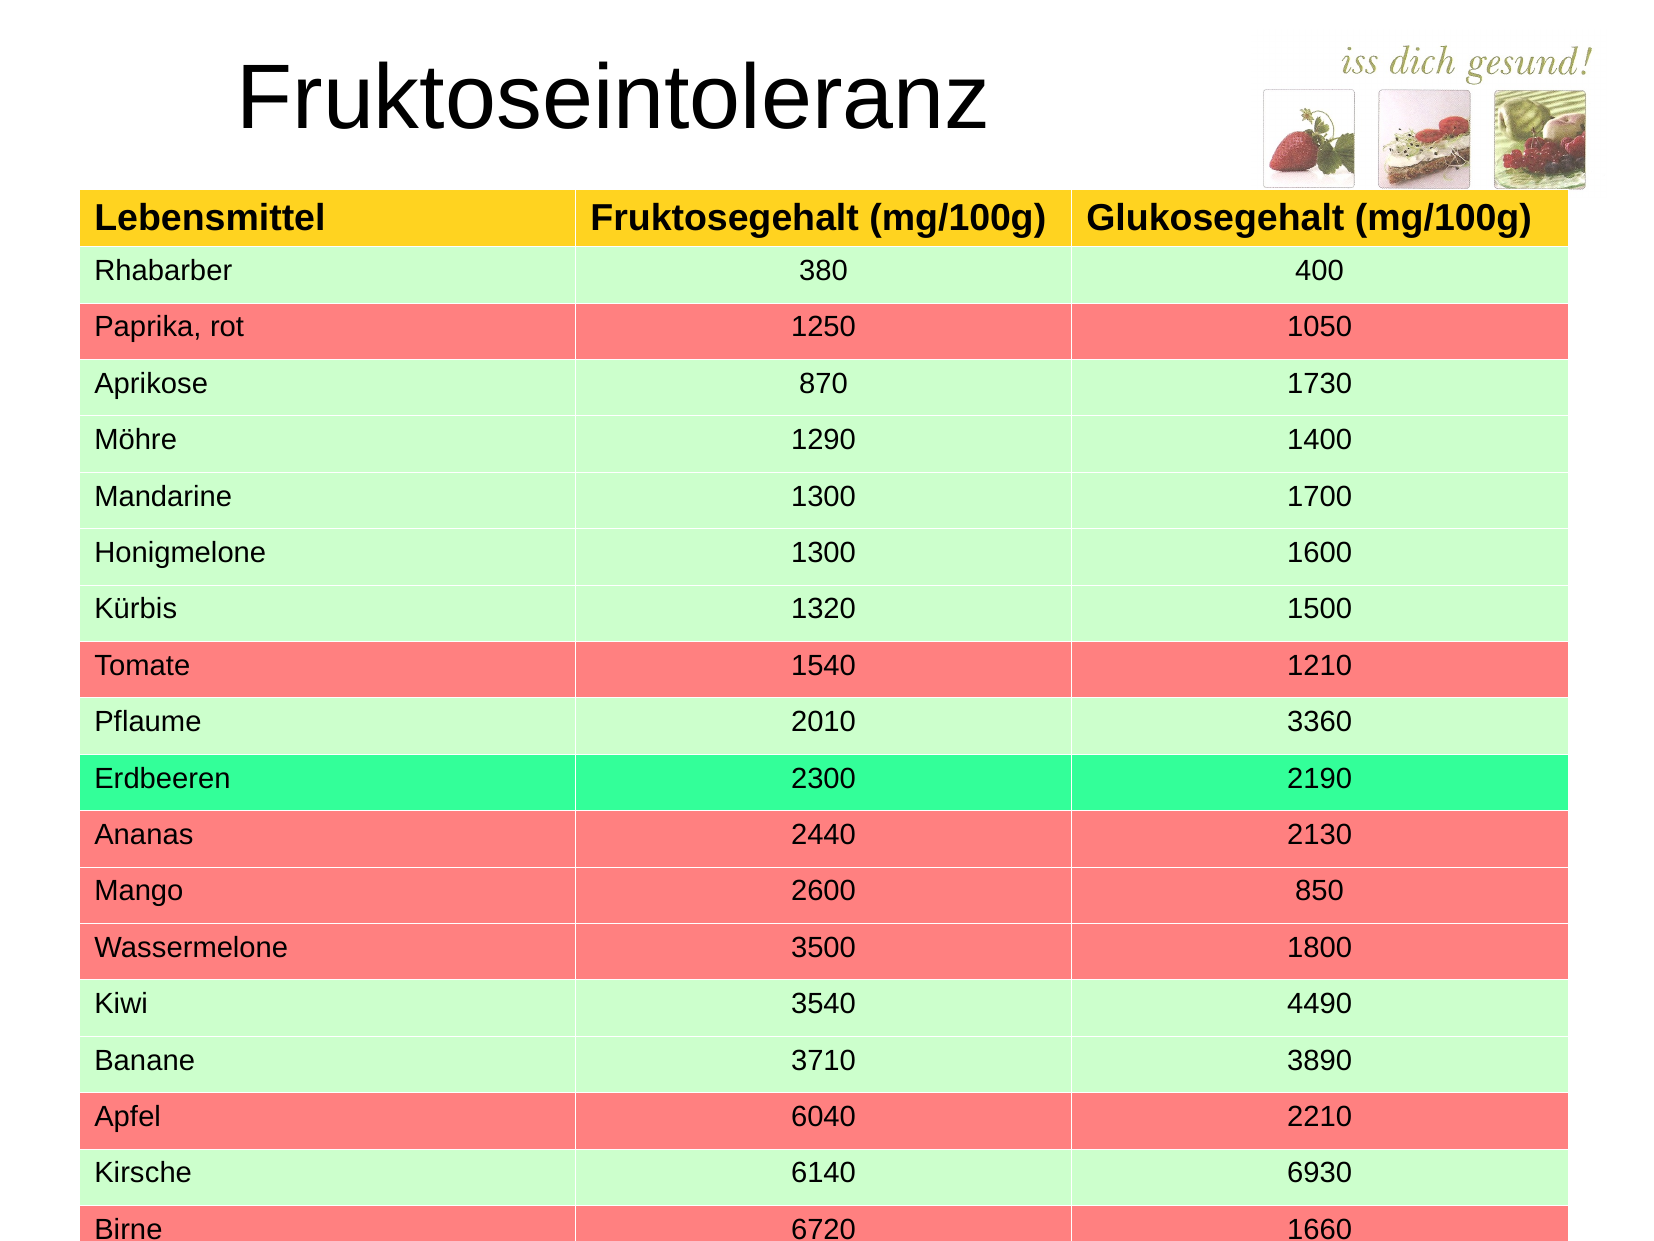

# Fruktoseintoleranz
| Lebensmittel | Fruktosegehalt (mg/100g) | Glukosegehalt (mg/100g) |
| --- | --- | --- |
| Rhabarber | 380 | 400 |
| Paprika, rot | 1250 | 1050 |
| Aprikose | 870 | 1730 |
| Möhre | 1290 | 1400 |
| Mandarine | 1300 | 1700 |
| Honigmelone | 1300 | 1600 |
| Kürbis | 1320 | 1500 |
| Tomate | 1540 | 1210 |
| Pflaume | 2010 | 3360 |
| Erdbeeren | 2300 | 2190 |
| Ananas | 2440 | 2130 |
| Mango | 2600 | 850 |
| Wassermelone | 3500 | 1800 |
| Kiwi | 3540 | 4490 |
| Banane | 3710 | 3890 |
| Apfel | 6040 | 2210 |
| Kirsche | 6140 | 6930 |
| Birne | 6720 | 1660 |